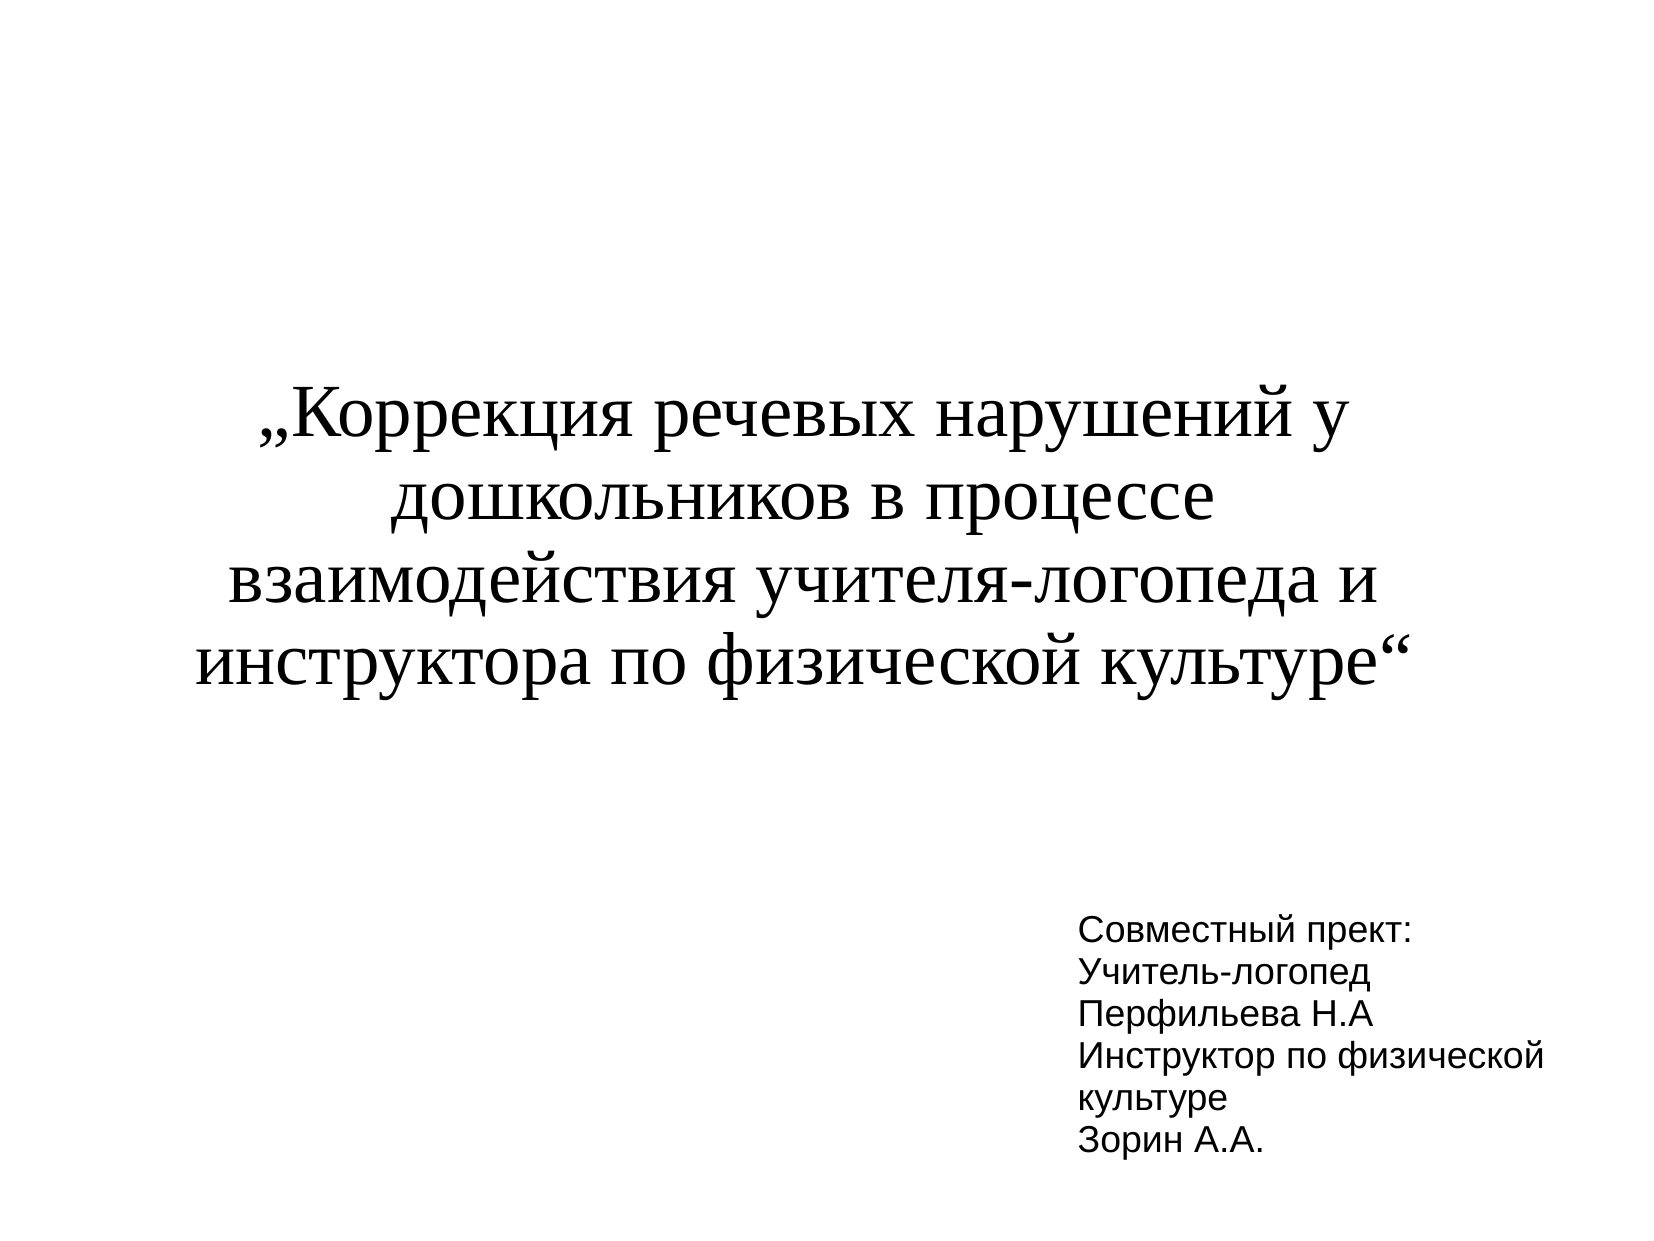

„Коррекция речевых нарушений у дошкольников в процессе взаимодействия учителя-логопеда и инструктора по физической культуре“
Совместный прект:
Учитель-логопед Перфильева Н.А
Инструктор по физической культуре
Зорин А.А.